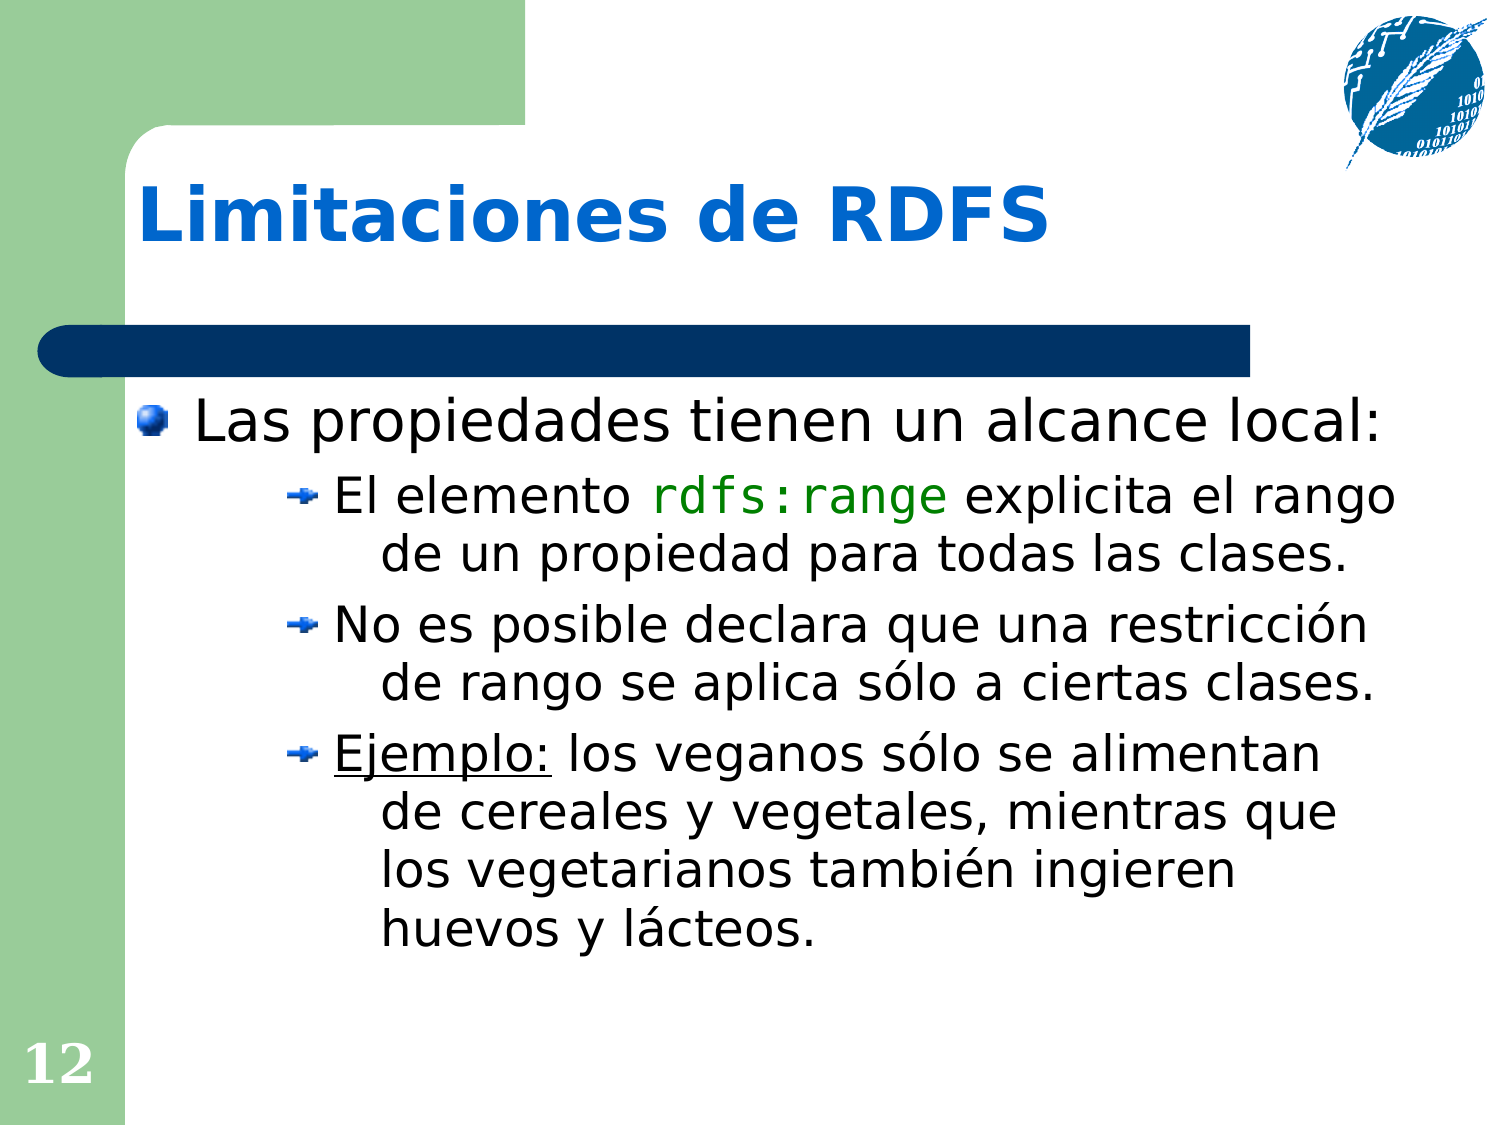

# Limitaciones de RDFS
Las propiedades tienen un alcance local:
El elemento rdfs:range explicita el rango de un propiedad para todas las clases.
No es posible declara que una restricción de rango se aplica sólo a ciertas clases.
Ejemplo: los veganos sólo se alimentan de cereales y vegetales, mientras que los vegetarianos también ingieren huevos y lácteos.
12